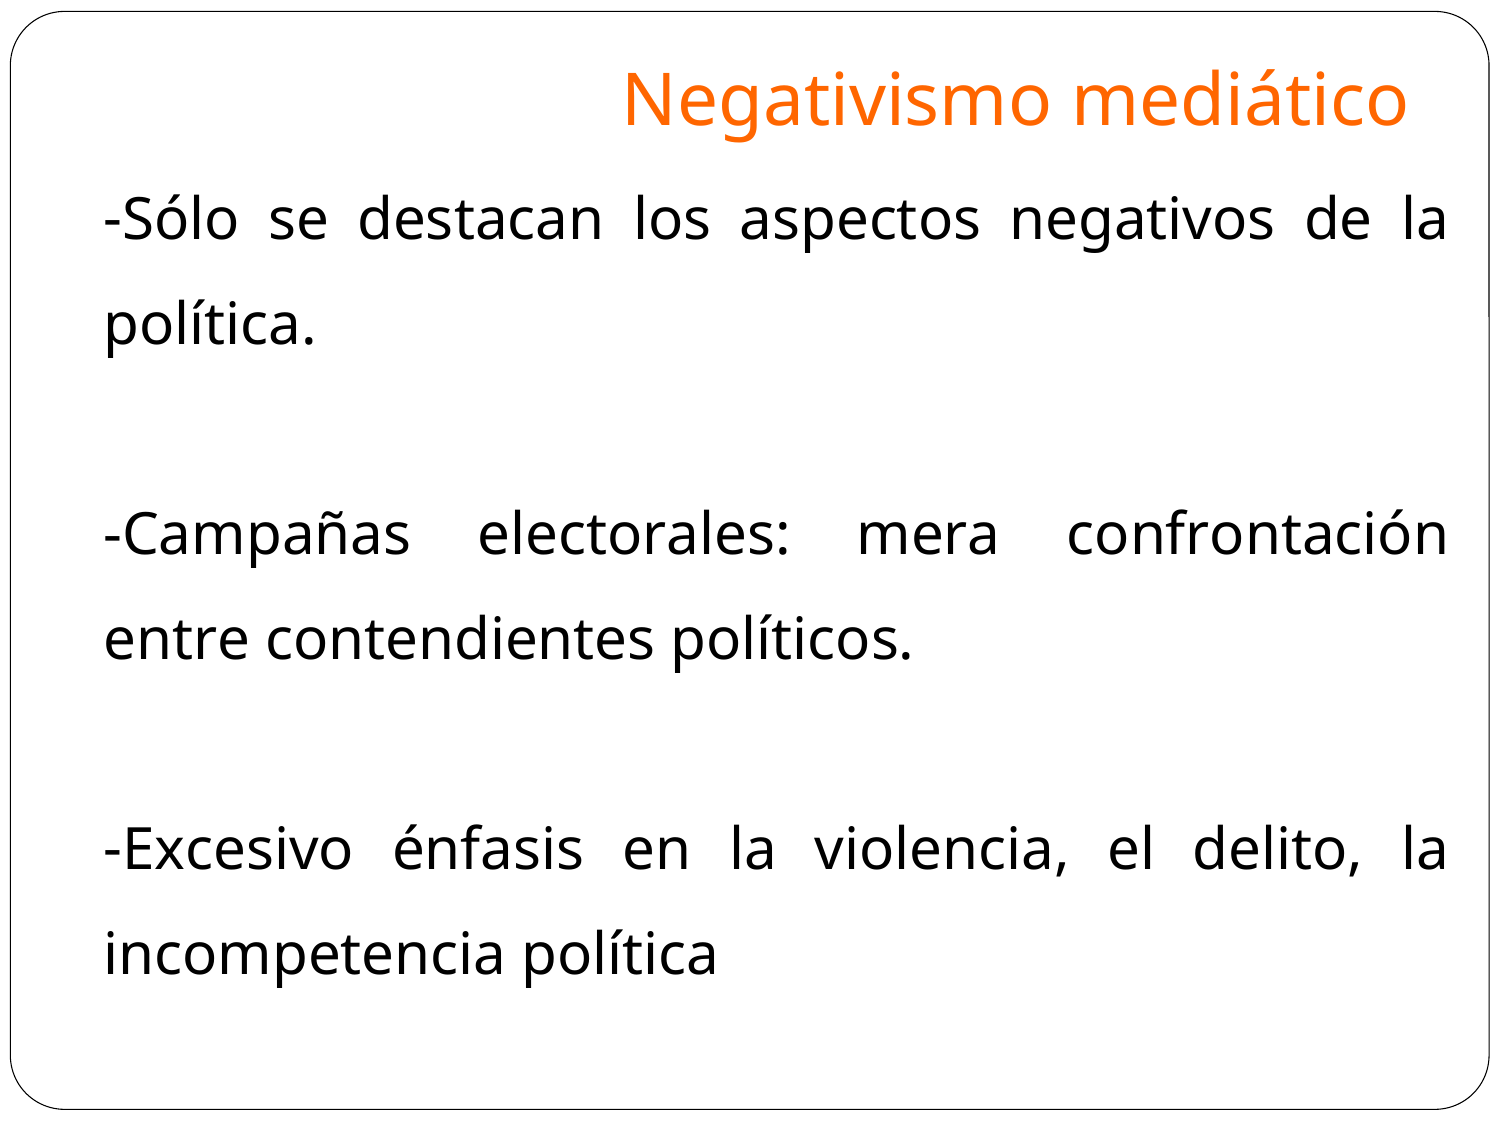

#
Negativismo mediático
Sólo se destacan los aspectos negativos de la política.
-Campañas electorales: mera confrontación entre contendientes políticos.
Excesivo énfasis en la violencia, el delito, la incompetencia política